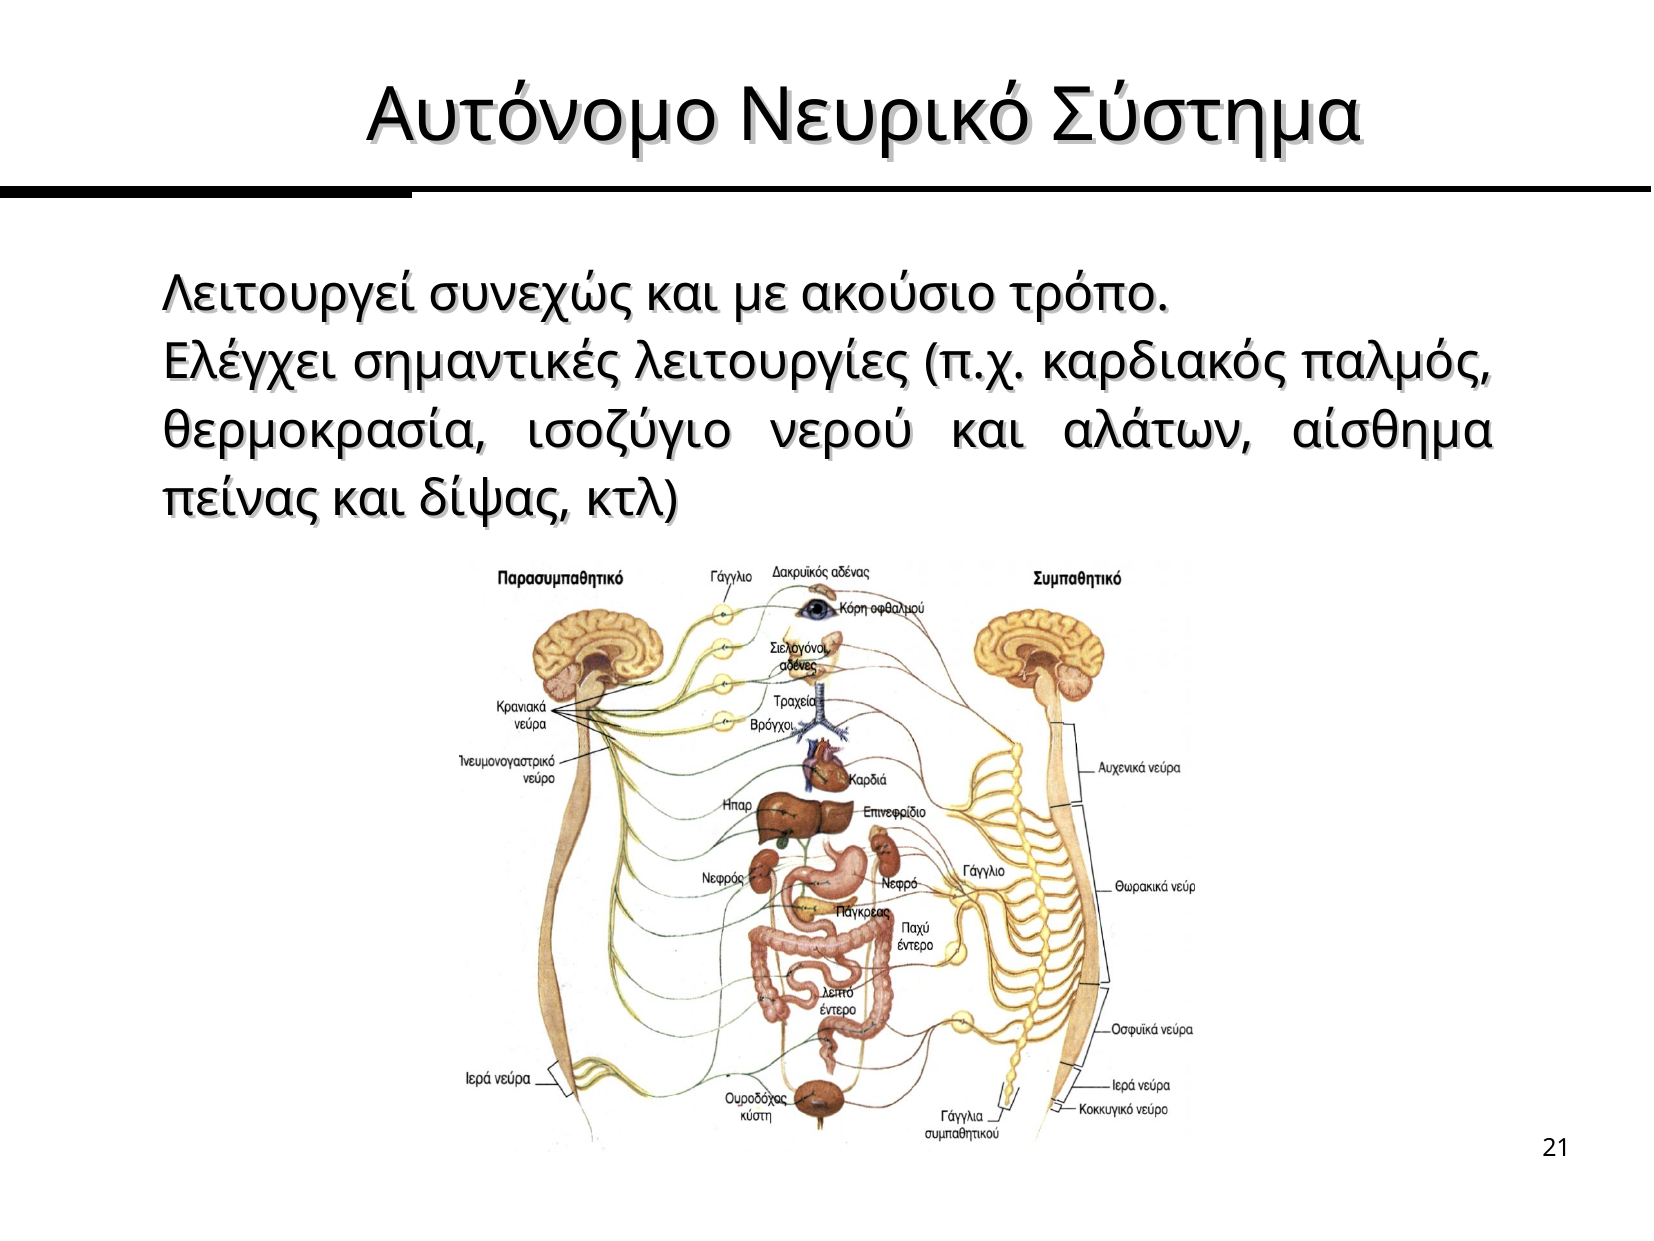

Αυτόνομο Νευρικό Σύστημα
Λειτουργεί συνεχώς και με ακούσιο τρόπο.
Ελέγχει σημαντικές λειτουργίες (π.χ. καρδιακός παλμός, θερμοκρασία, ισοζύγιο νερού και αλάτων, αίσθημα πείνας και δίψας, κτλ)
21